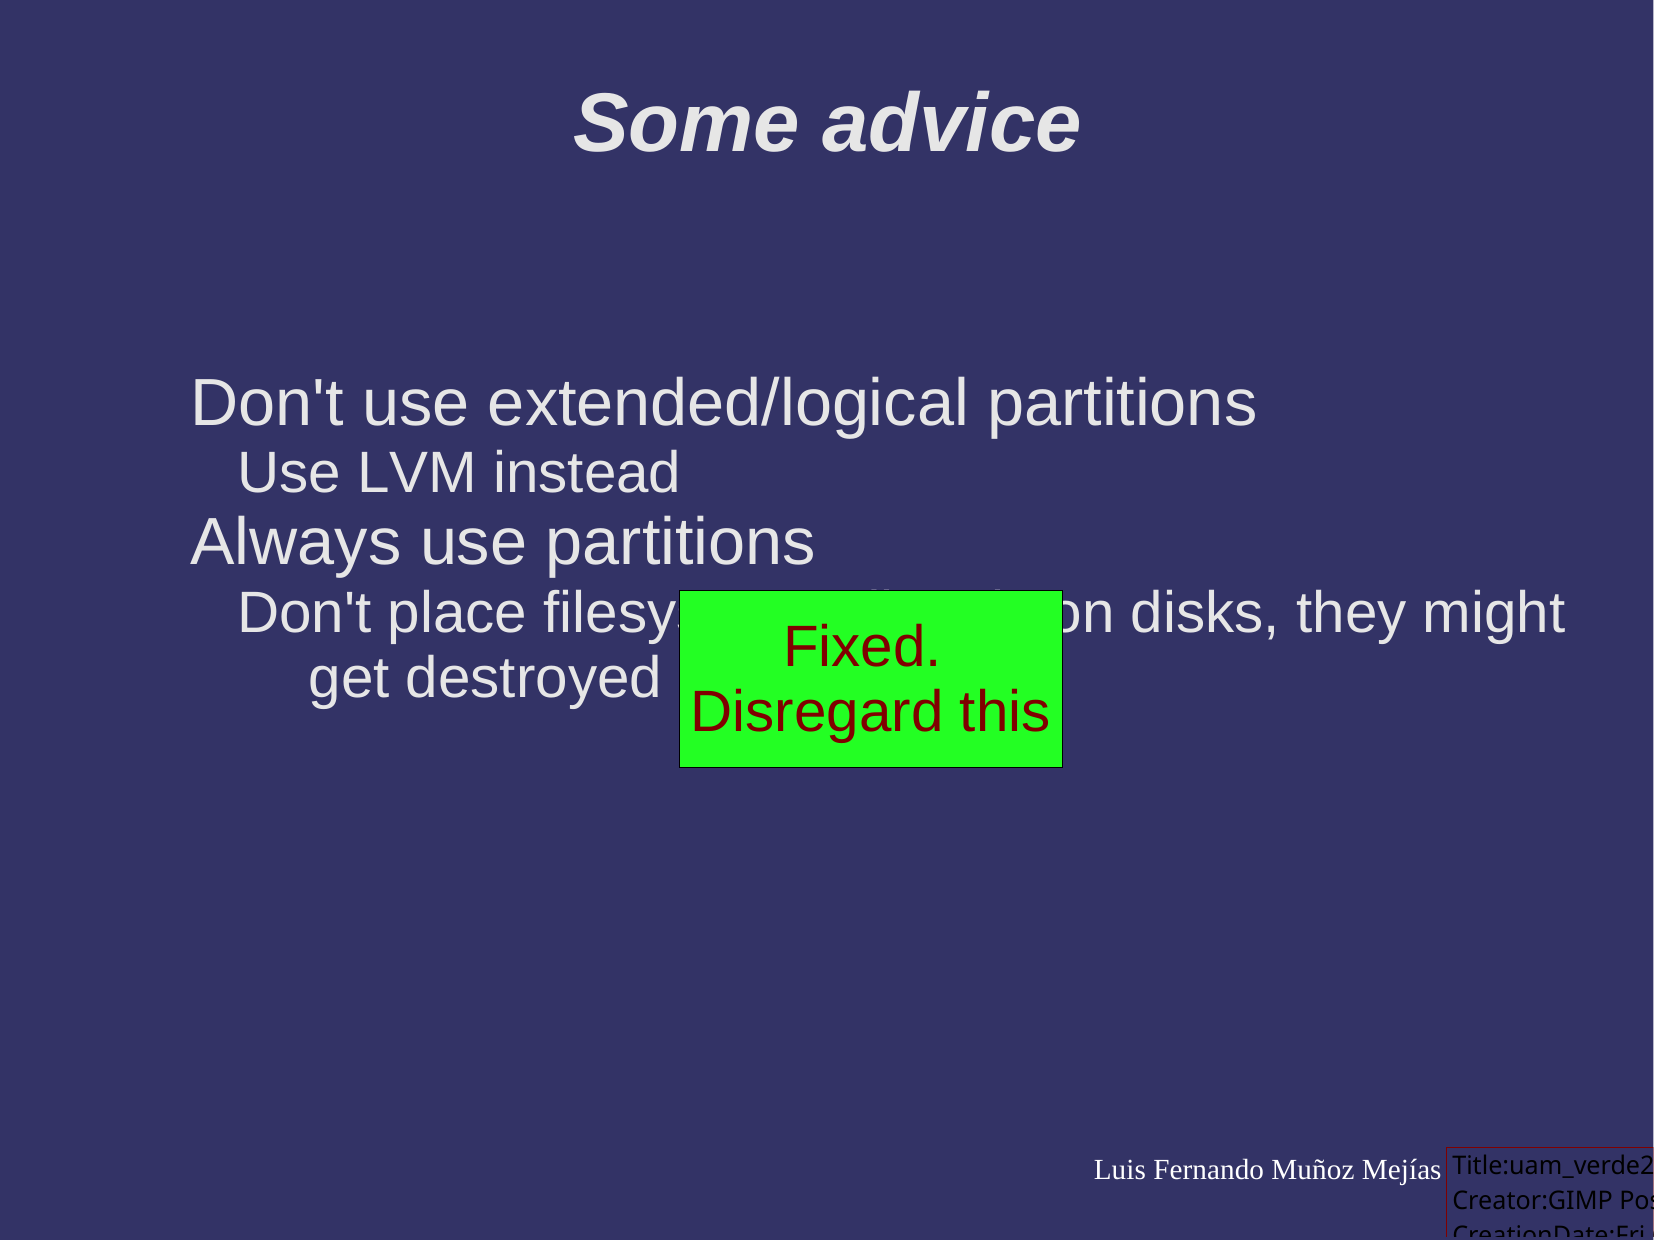

# Some advice
Don't use extended/logical partitions
Use LVM instead
Always use partitions
Don't place filesystems directly on disks, they might get destroyed by Quattor
Fixed.
Disregard this
Luis Fernando Muñoz Mejías